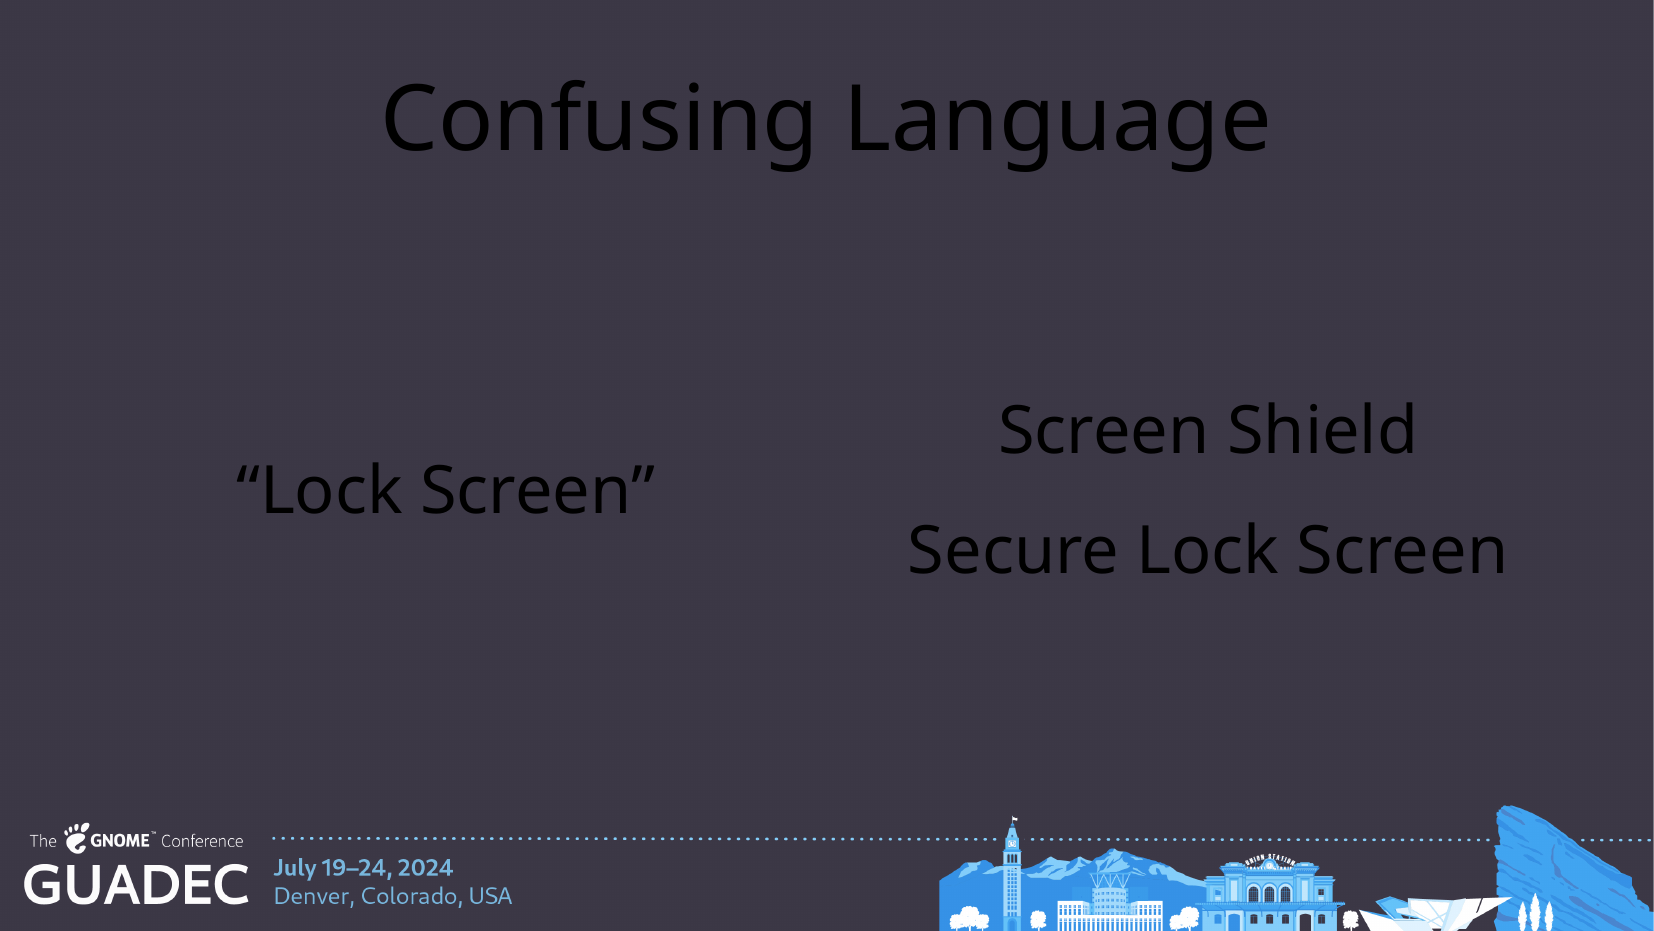

# Confusing Language
“Lock Screen”
Screen Shield
Secure Lock Screen